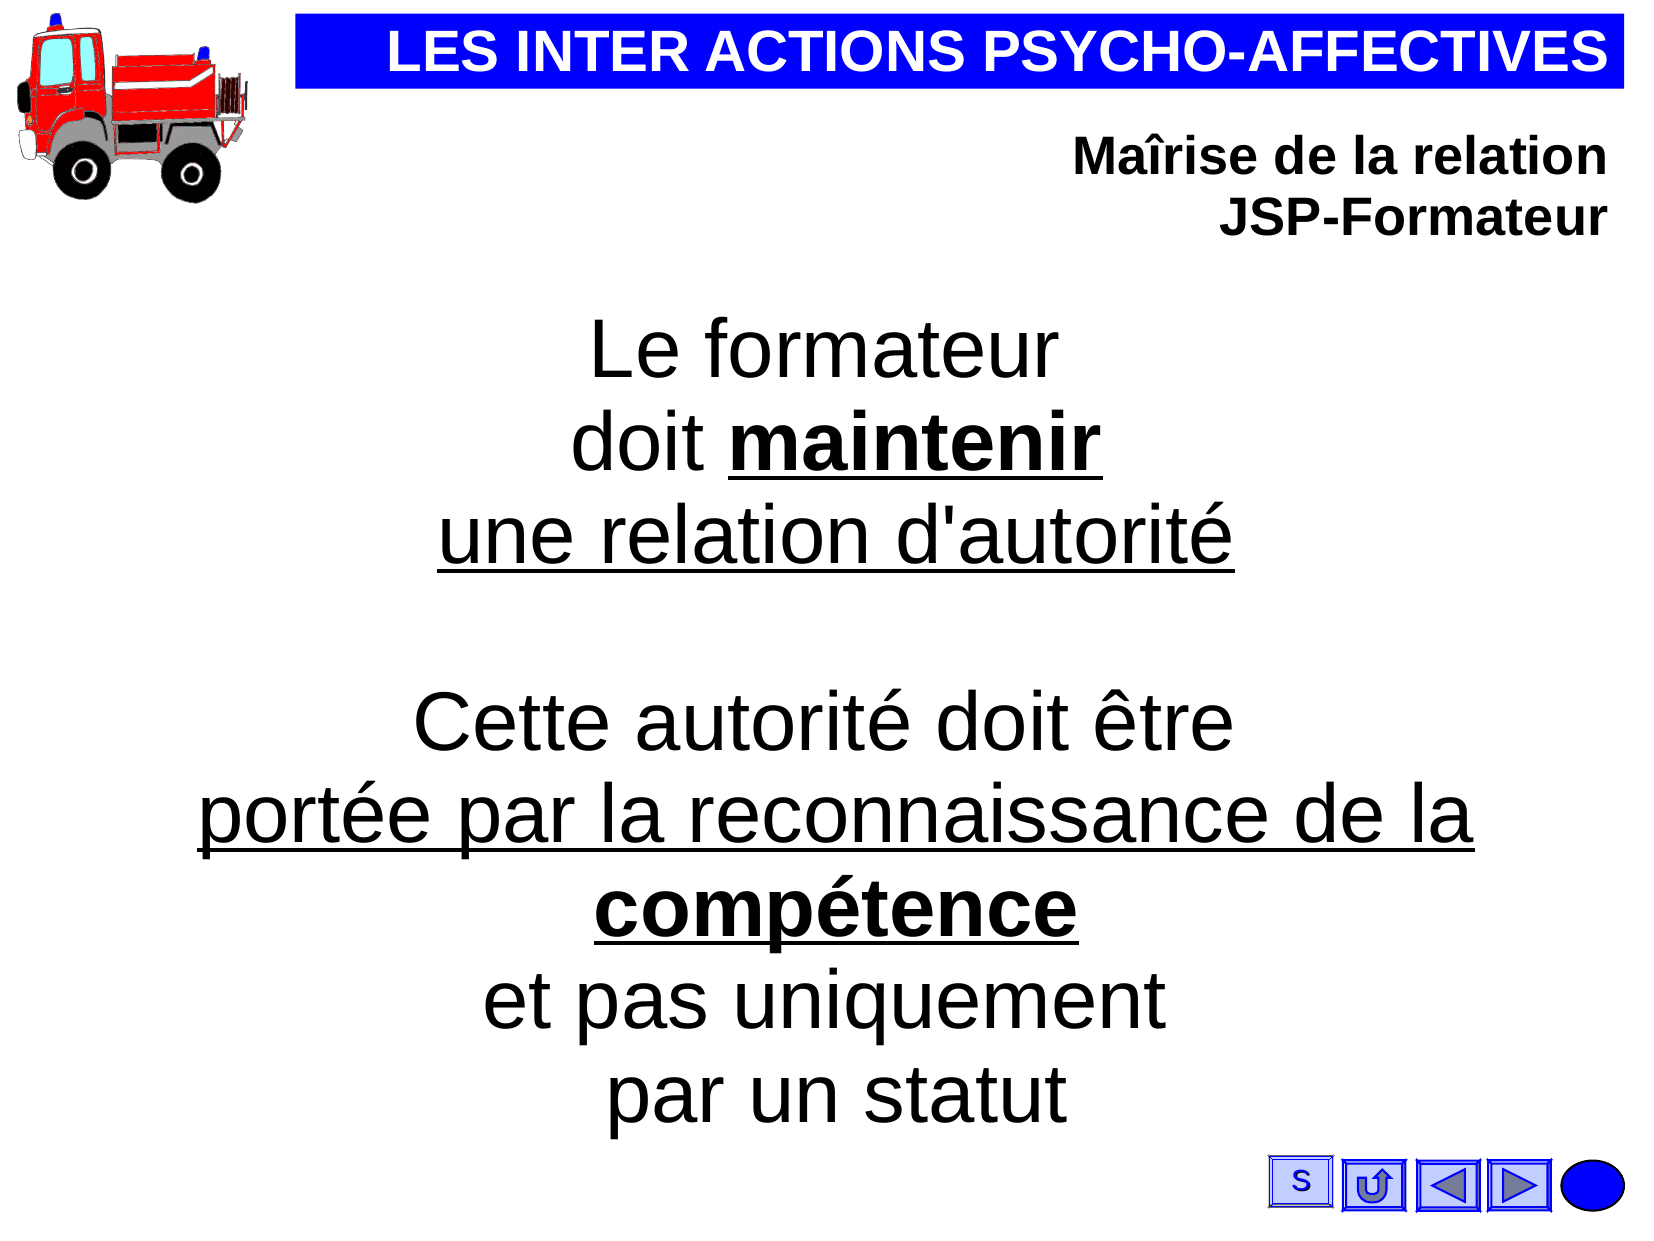

LES INTER ACTIONS PSYCHO-AFFECTIVES
Maîrise de la relation
JSP-Formateur
Le formateur
doit maintenir
une relation d'autorité
Cette autorité doit être
portée par la reconnaissance de la compétence
et pas uniquement
par un statut